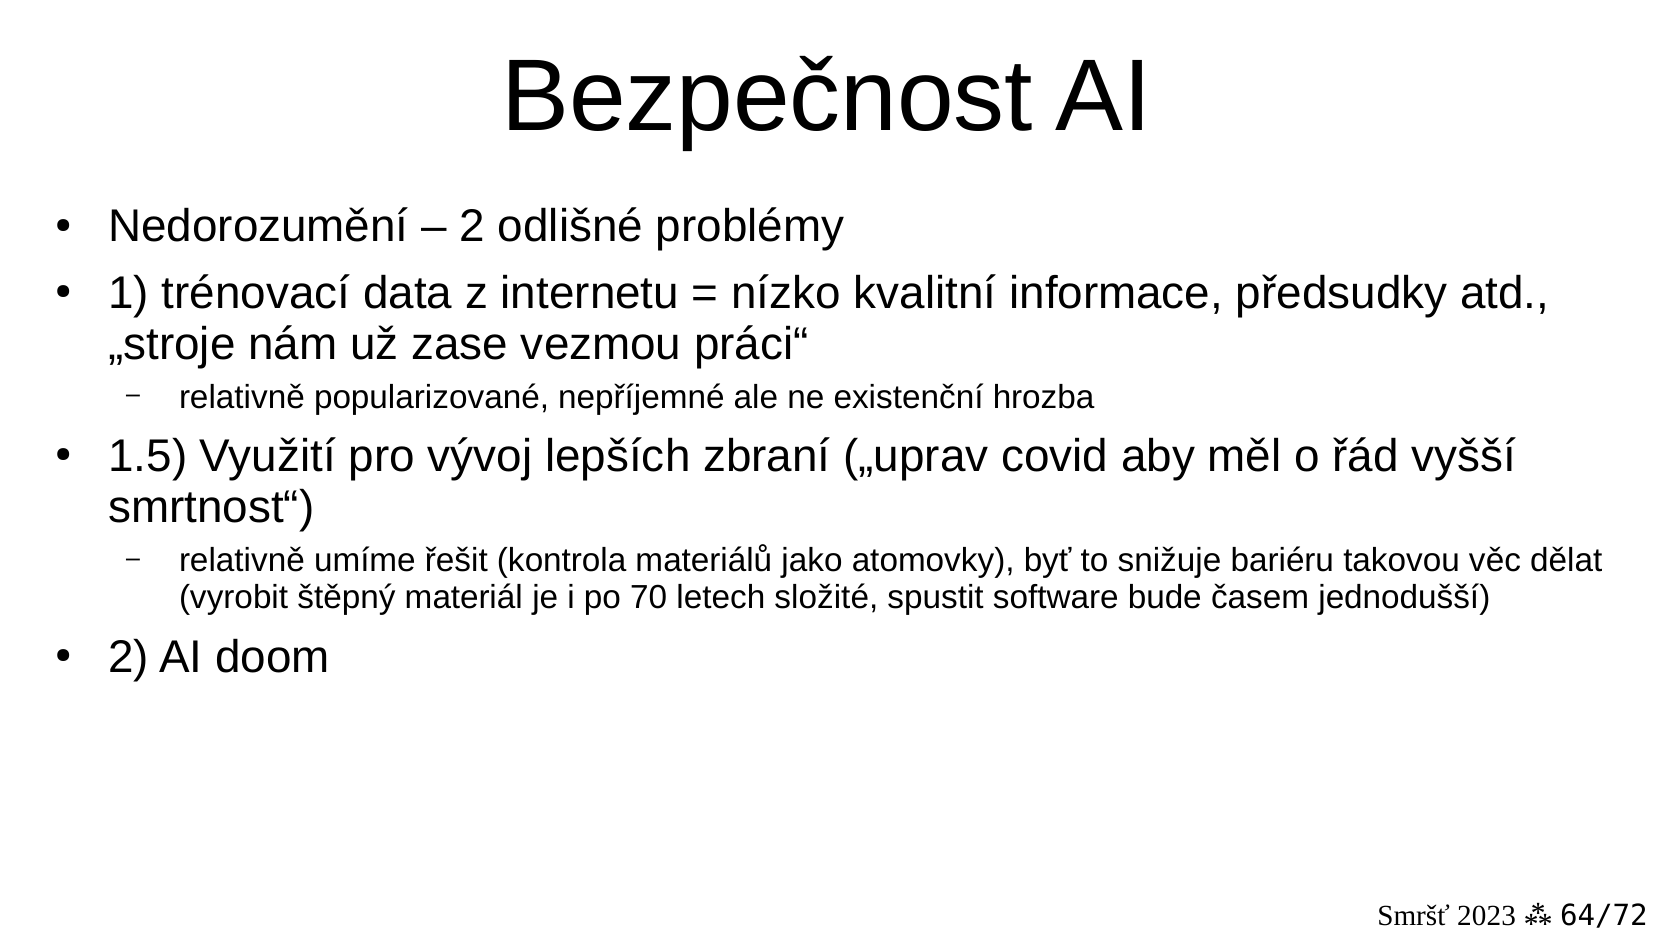

# Bezpečnost AI
Nedorozumění – 2 odlišné problémy
1) trénovací data z internetu = nízko kvalitní informace, předsudky atd., „stroje nám už zase vezmou práci“
relativně popularizované, nepříjemné ale ne existenční hrozba
1.5) Využití pro vývoj lepších zbraní („uprav covid aby měl o řád vyšší smrtnost“)
relativně umíme řešit (kontrola materiálů jako atomovky), byť to snižuje bariéru takovou věc dělat (vyrobit štěpný materiál je i po 70 letech složité, spustit software bude časem jednodušší)
2) AI doom
64